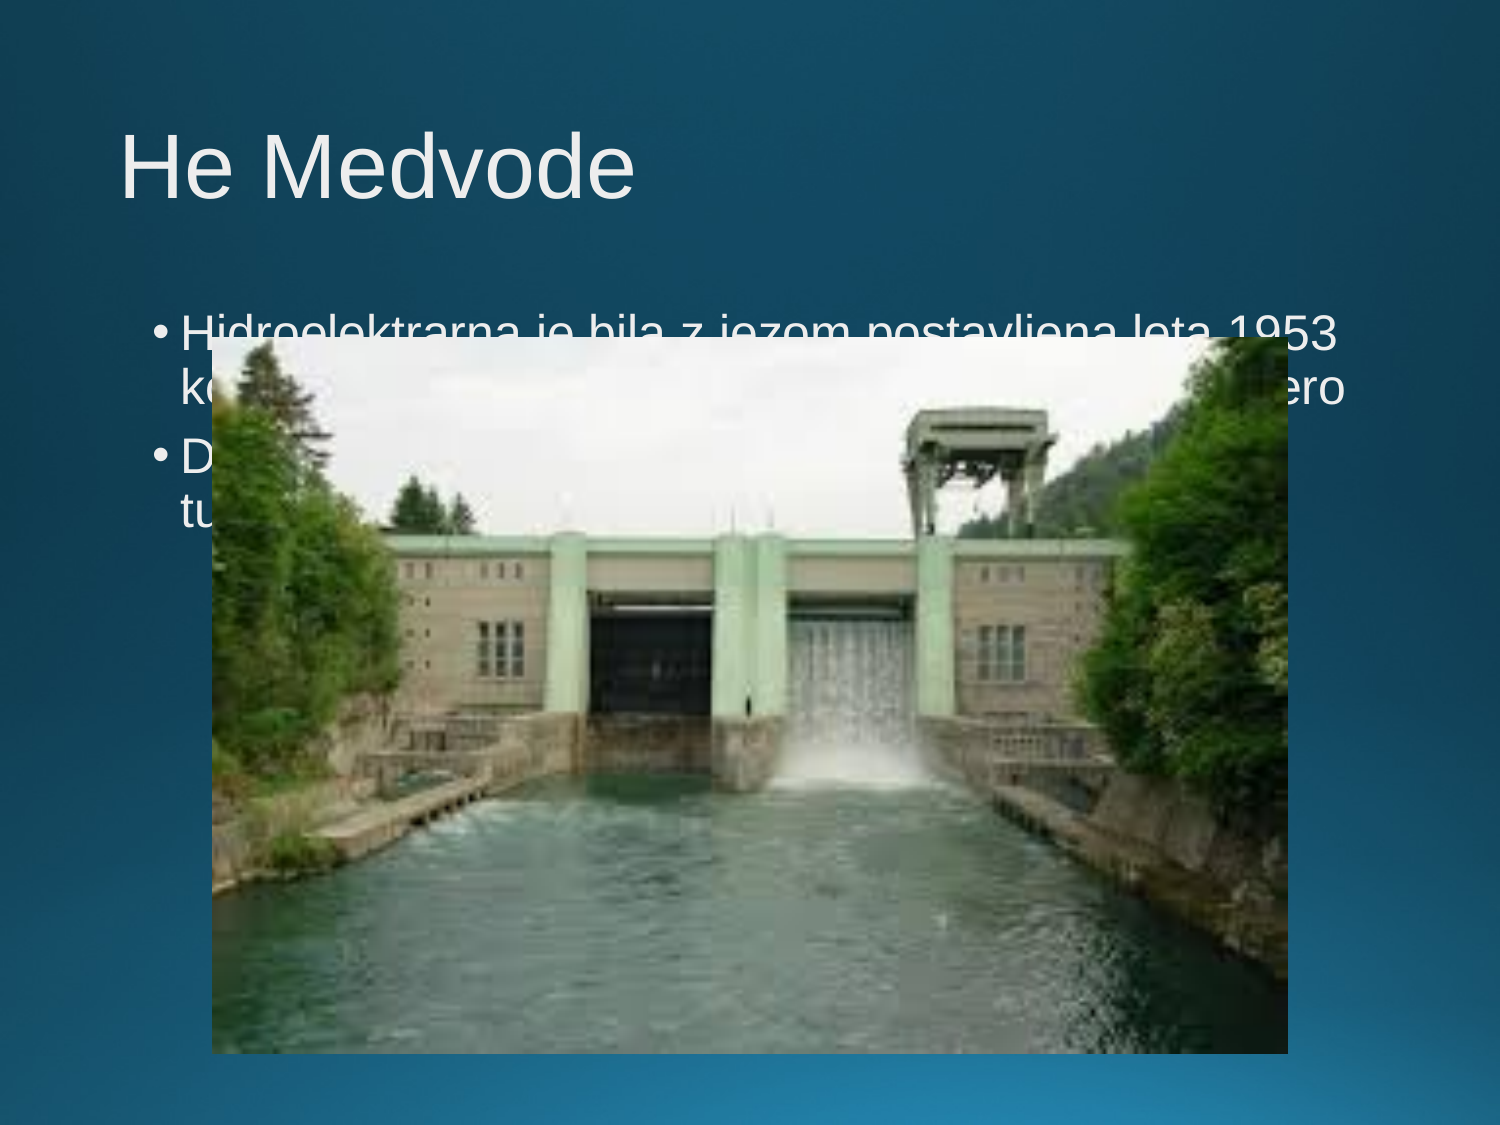

# He Medvode
Hidroelektrarna je bila z jezom postavljena leta 1953 ko je zaradi dviga gladine reke nastalo zbijsko jezero
Deluje z močjo 25 MW ter uporablja 2 kaplanovi turbini